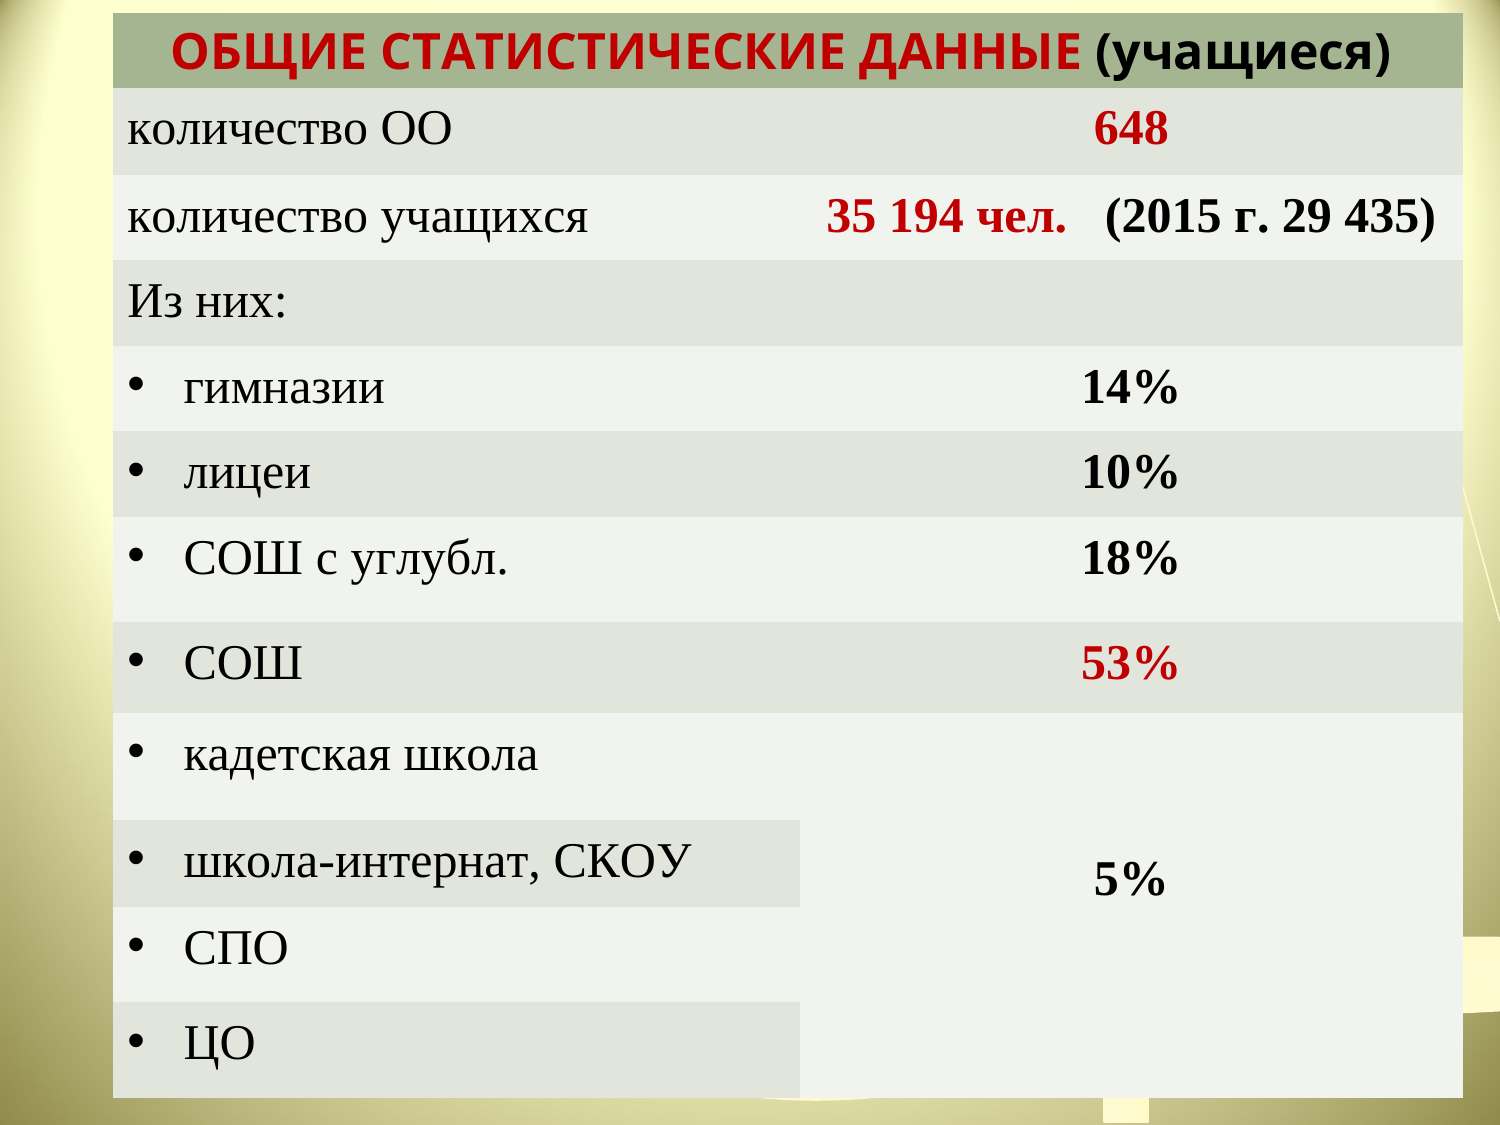

| ОБЩИЕ СТАТИСТИЧЕСКИЕ ДАННЫЕ (учащиеся) | |
| --- | --- |
| количество ОО | 648 |
| количество учащихся | 35 194 чел. (2015 г. 29 435) |
| Из них: | |
| гимназии | 14% |
| лицеи | 10% |
| СОШ с углубл. | 18% |
| СОШ | 53% |
| кадетская школа | 5% |
| школа-интернат, СКОУ | |
| СПО | |
| ЦО | |